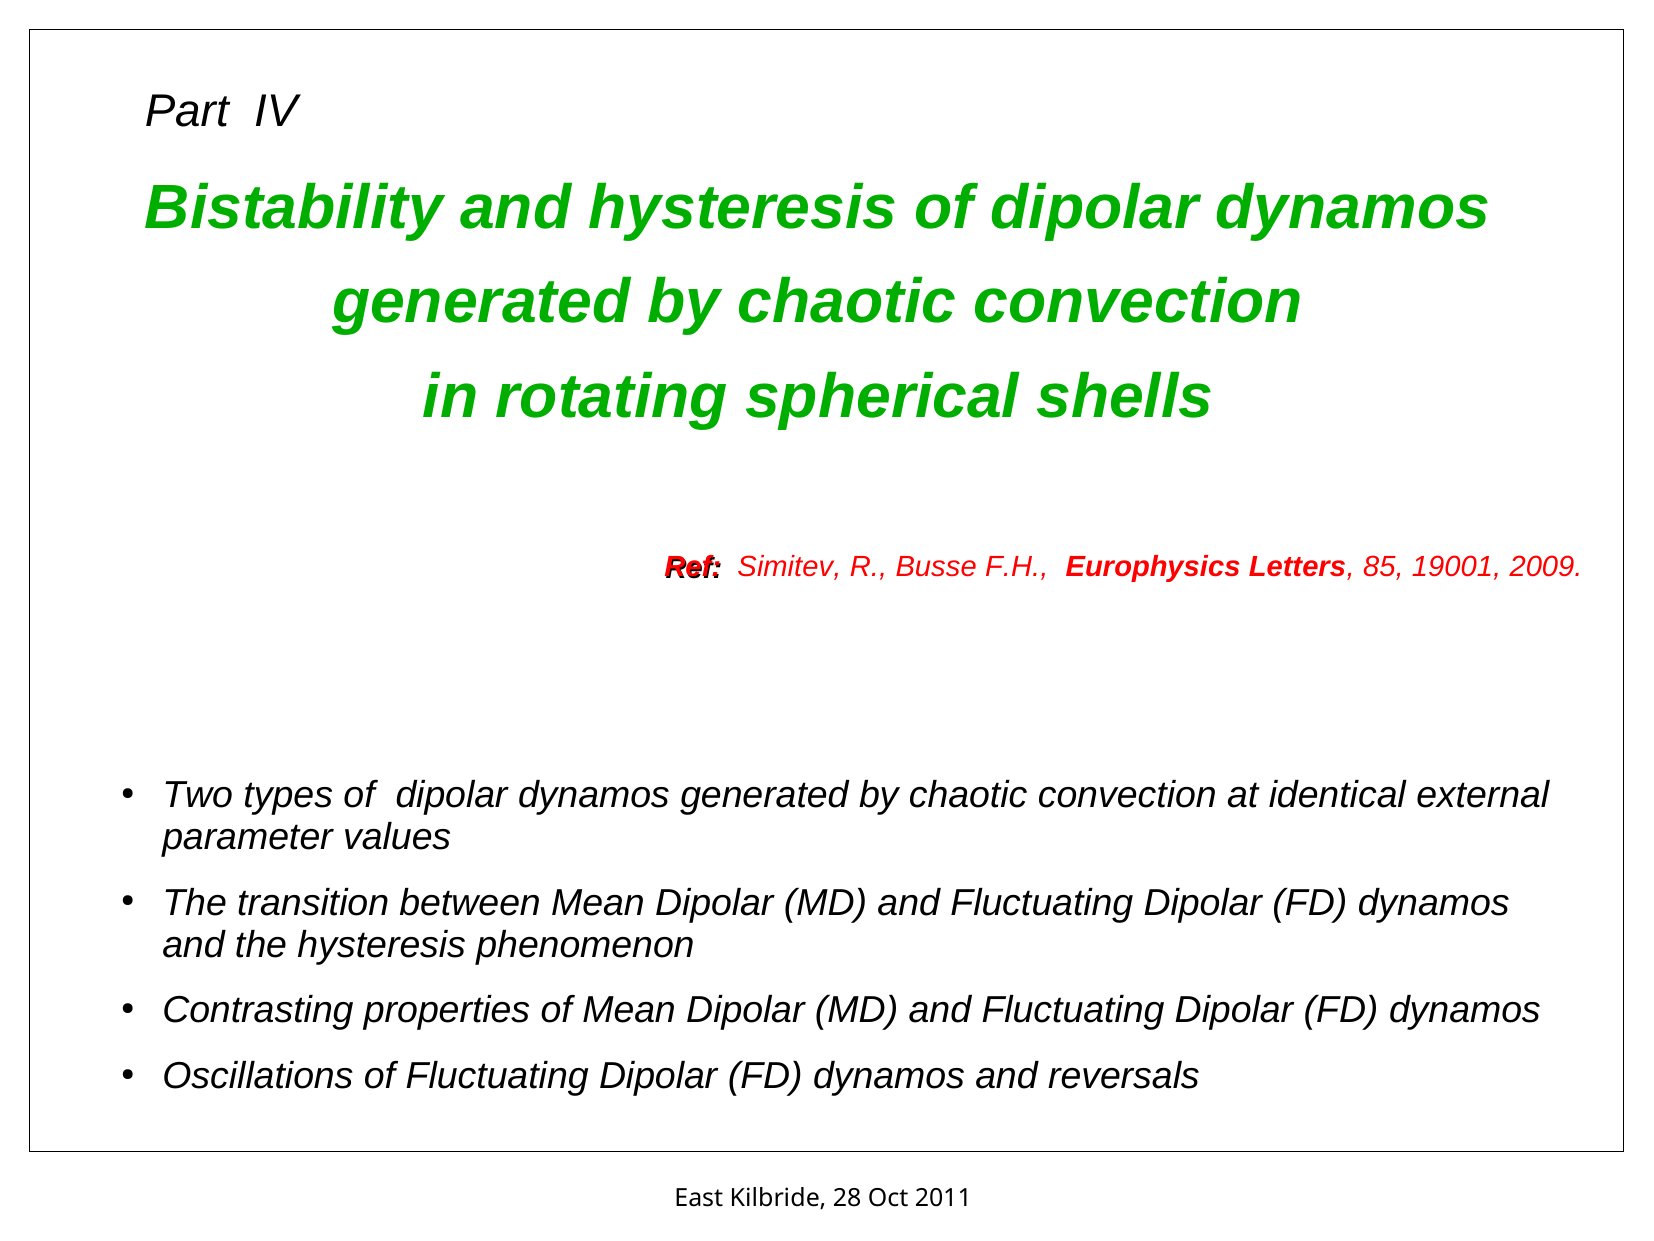

Part IV
Bistability and hysteresis of dipolar dynamos
generated by chaotic convection
in rotating spherical shells
Ref: Simitev, R., Busse F.H., Europhysics Letters, 85, 19001, 2009.
Two types of dipolar dynamos generated by chaotic convection at identical external parameter values
The transition between Mean Dipolar (MD) and Fluctuating Dipolar (FD) dynamos and the hysteresis phenomenon
Contrasting properties of Mean Dipolar (MD) and Fluctuating Dipolar (FD) dynamos
Oscillations of Fluctuating Dipolar (FD) dynamos and reversals
East Kilbride, 28 Oct 2011